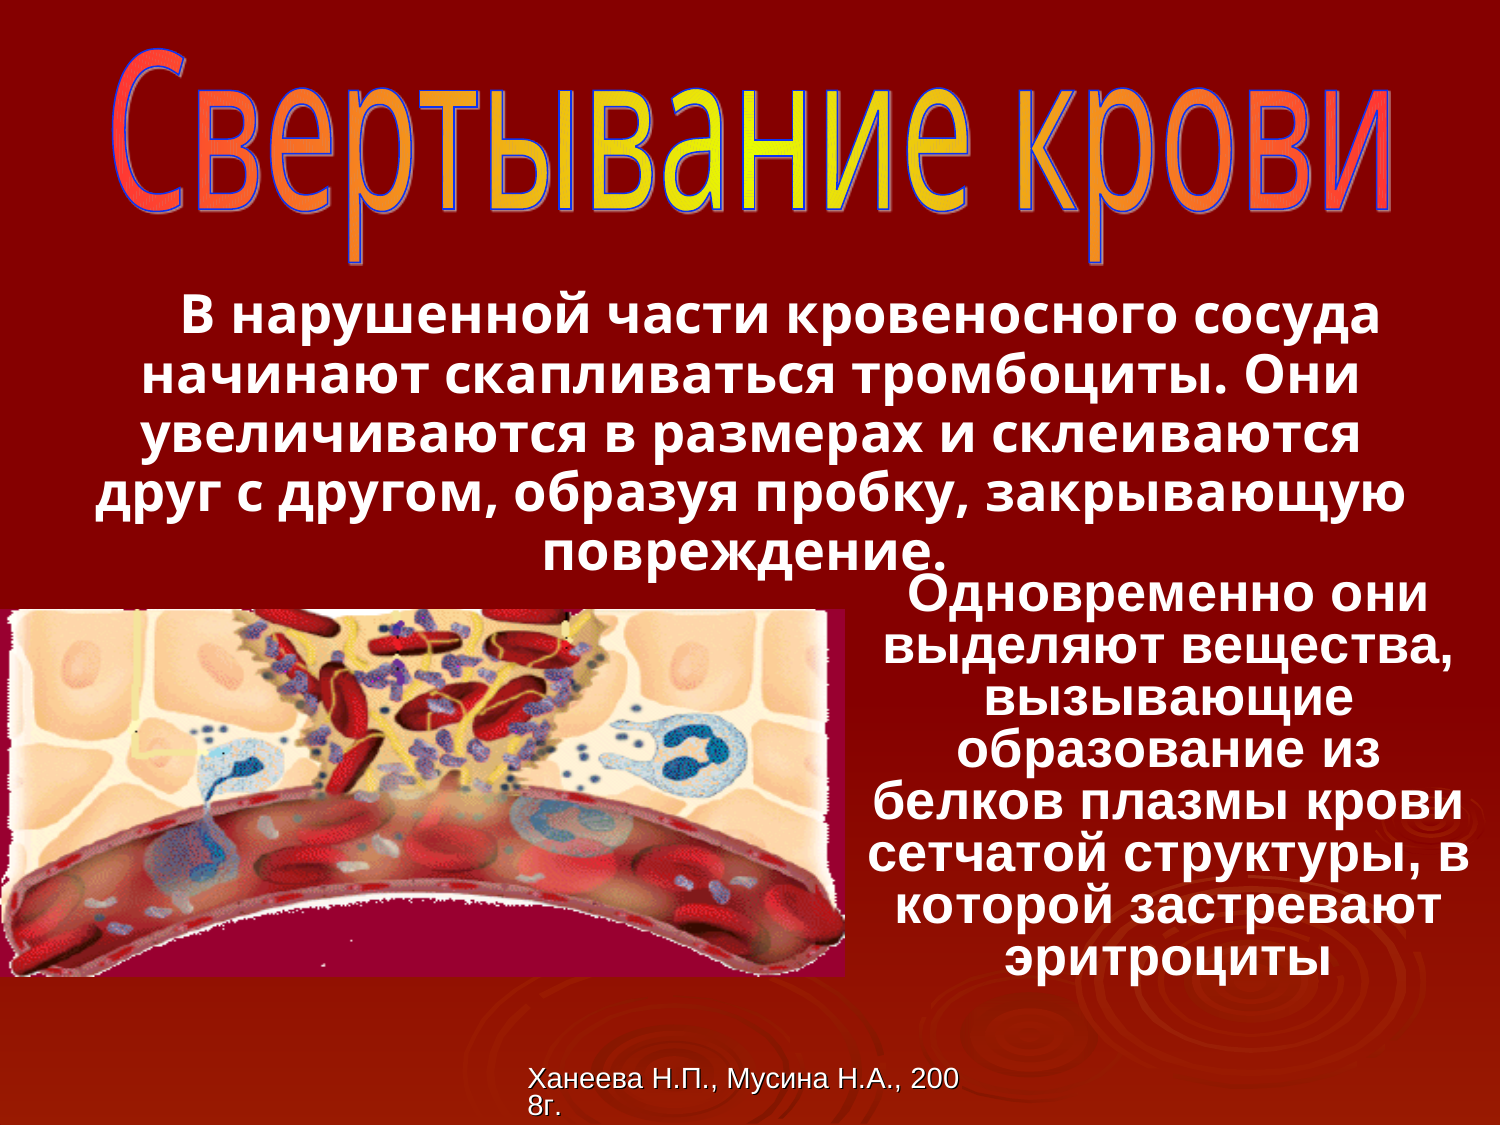

Свертывание крови
# В нарушенной части кровеносного сосуда начинают скапливаться тромбоциты. Они увеличиваются в размерах и склеиваются друг с другом, образуя пробку, закрывающую повреждение.
Одновременно они выделяют вещества, вызывающие образование из белков плазмы крови сетчатой структуры, в которой застревают эритроциты
Ханеева Н.П., Мусина Н.А., 2008г.